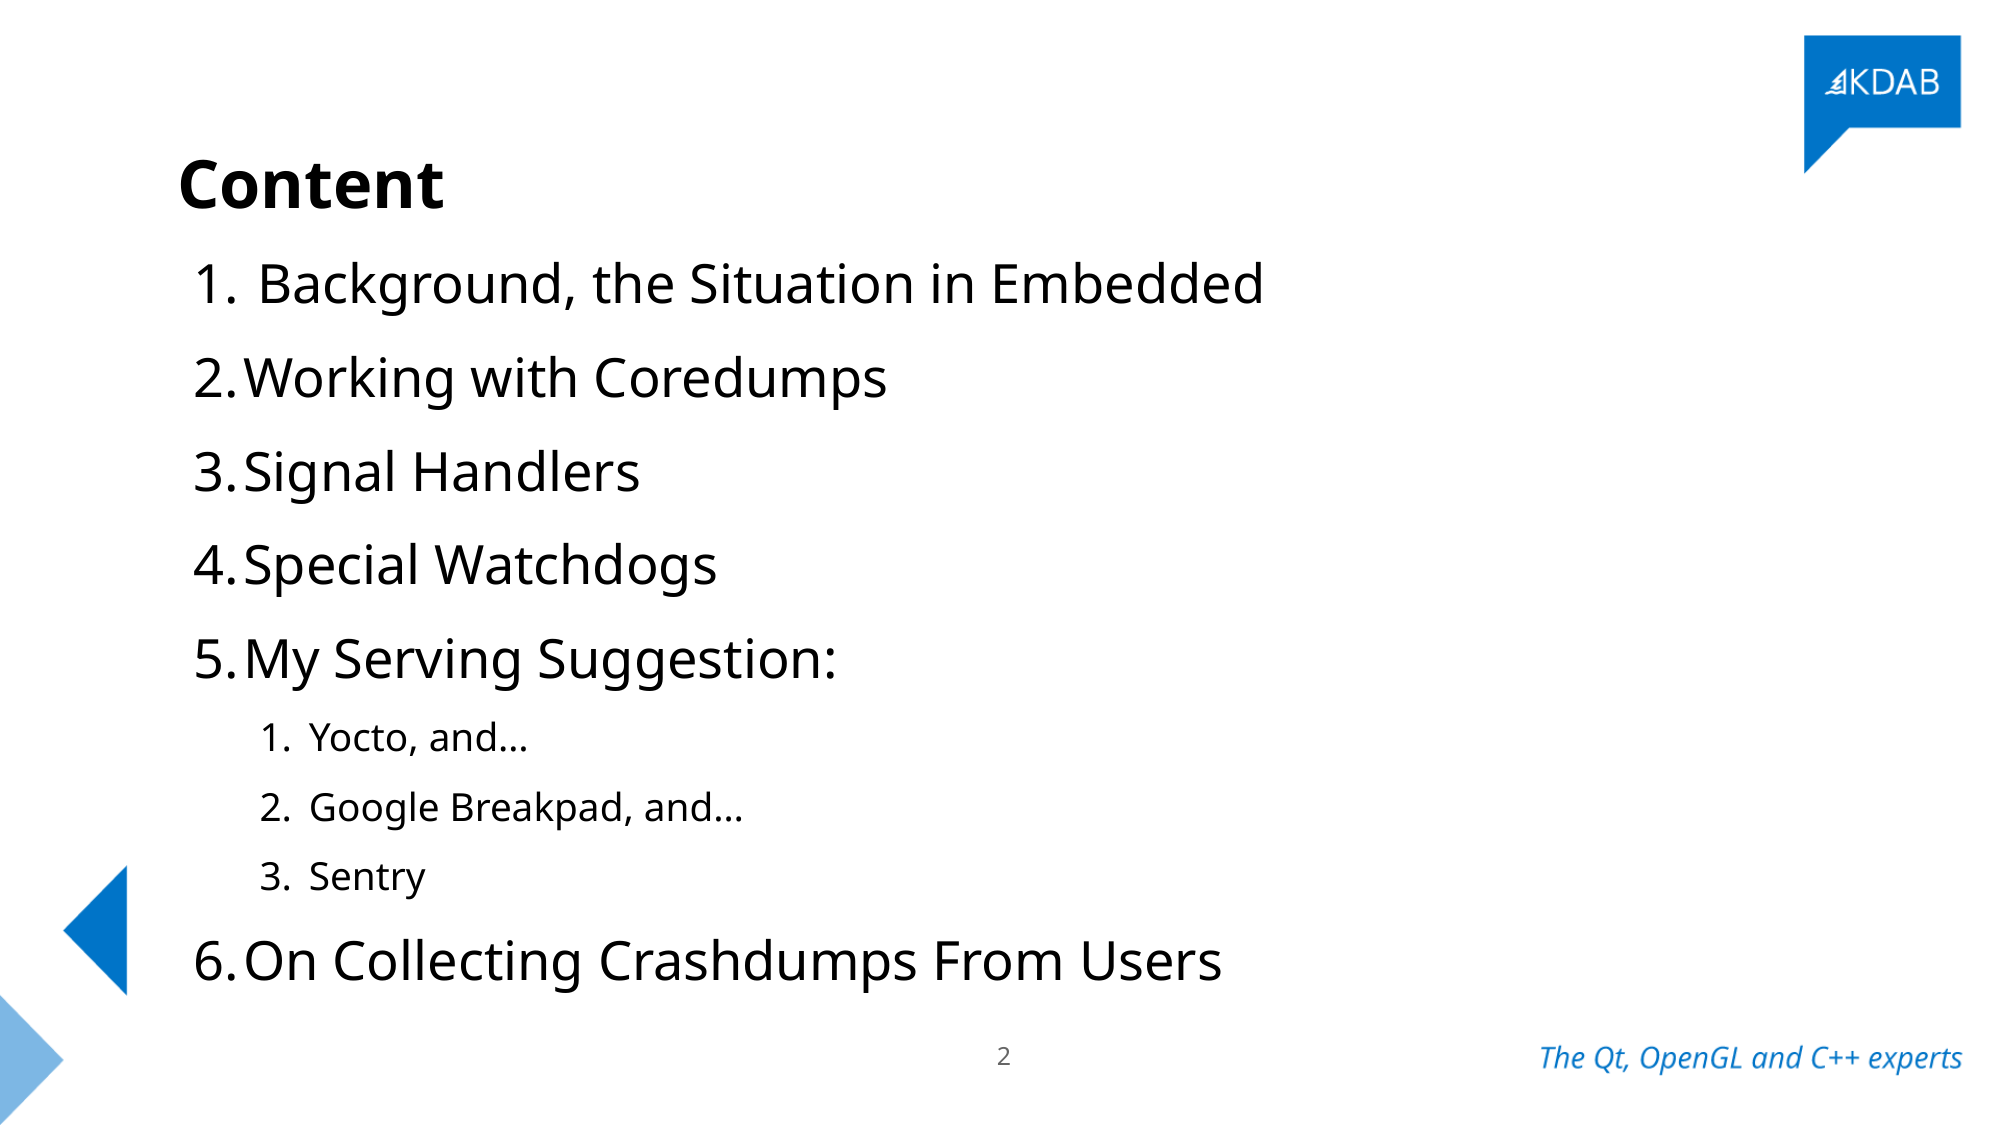

# Content
 Background, the Situation in Embedded
Working with Coredumps
Signal Handlers
Special Watchdogs
My Serving Suggestion:
Yocto, and…
Google Breakpad, and…
Sentry
On Collecting Crashdumps From Users